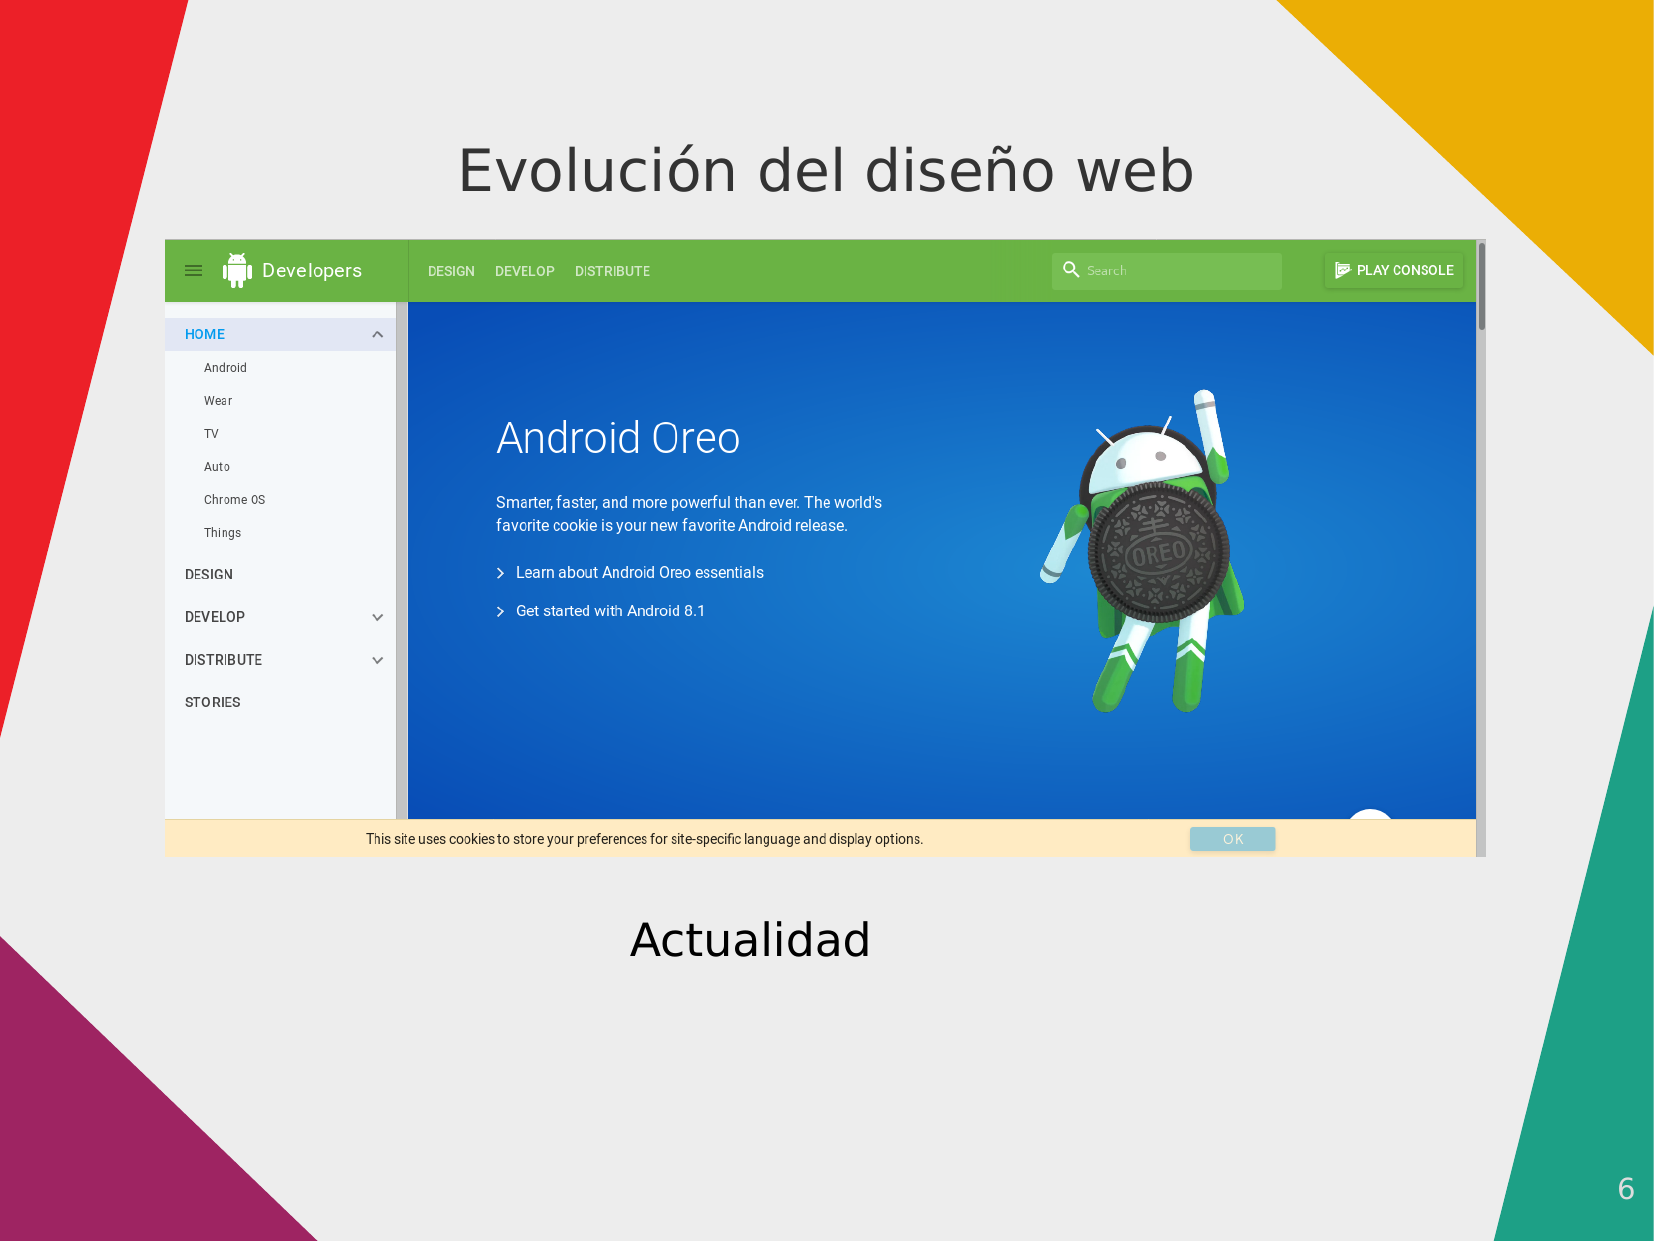

# Evolución del diseño web
Actualidad
6